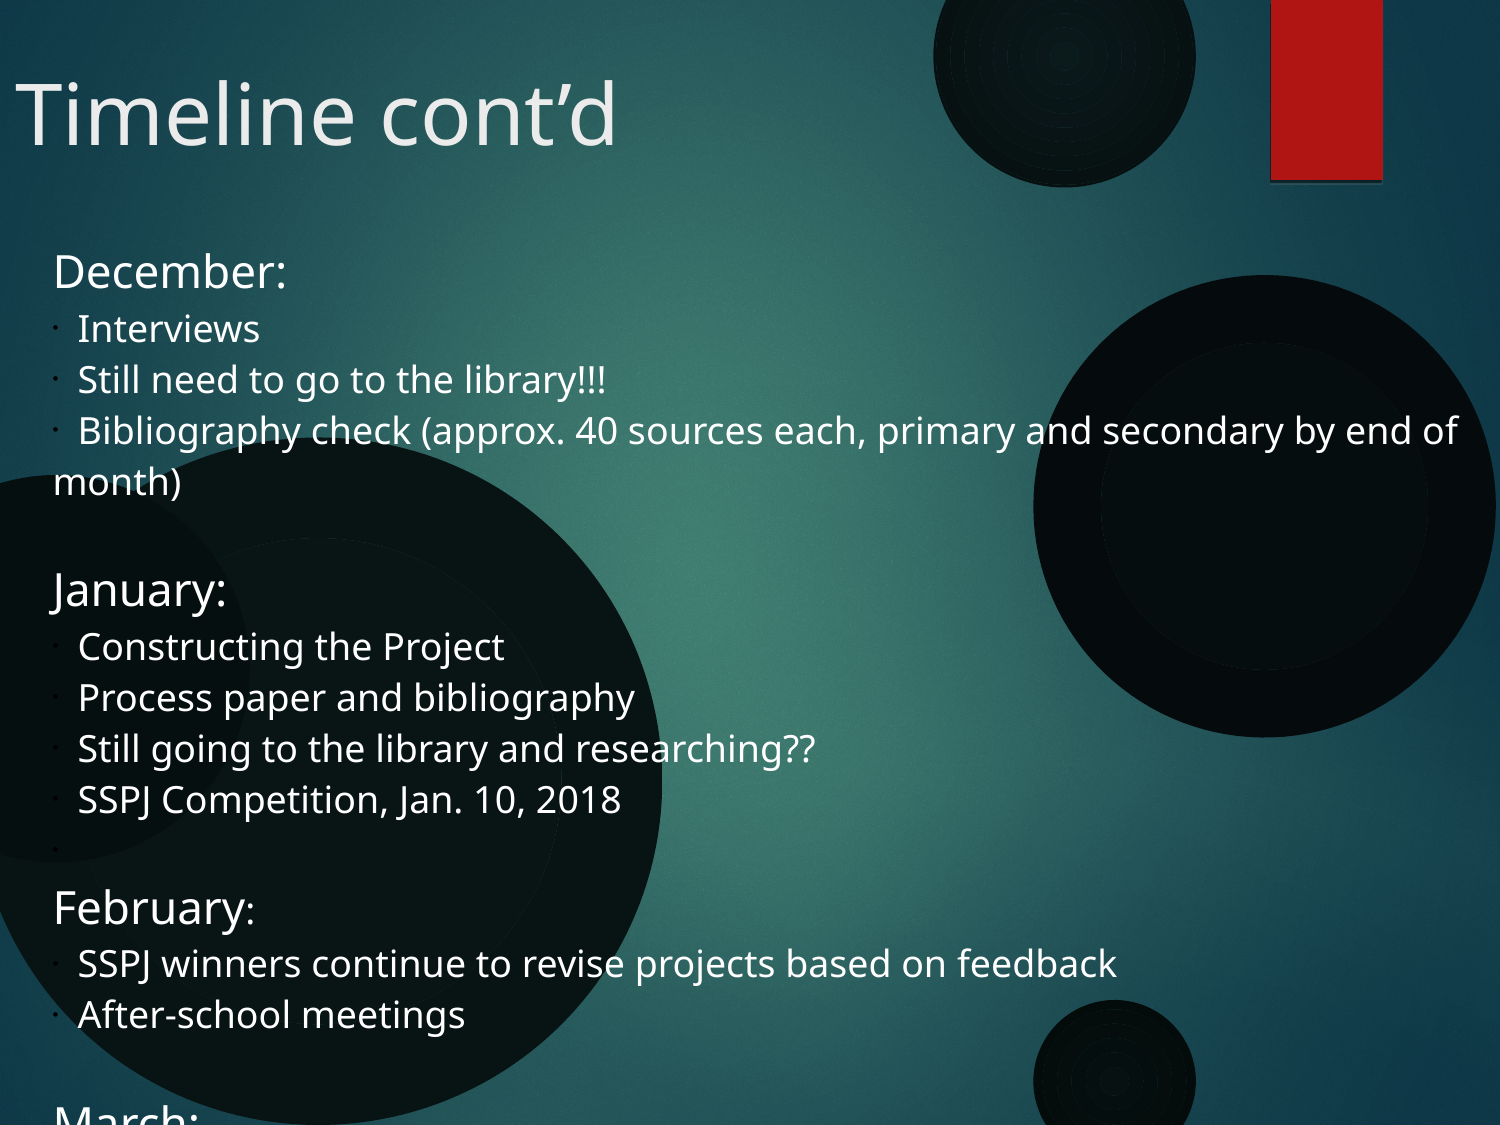

# Timeline cont’d
December:
 Interviews
 Still need to go to the library!!!
 Bibliography check (approx. 40 sources each, primary and secondary by end of month)
January:
 Constructing the Project
 Process paper and bibliography
 Still going to the library and researching??
 SSPJ Competition, Jan. 10, 2018
February:
 SSPJ winners continue to revise projects based on feedback
 After-school meetings
March:
 Regional Contest dates and locations tba (mid-March latest)